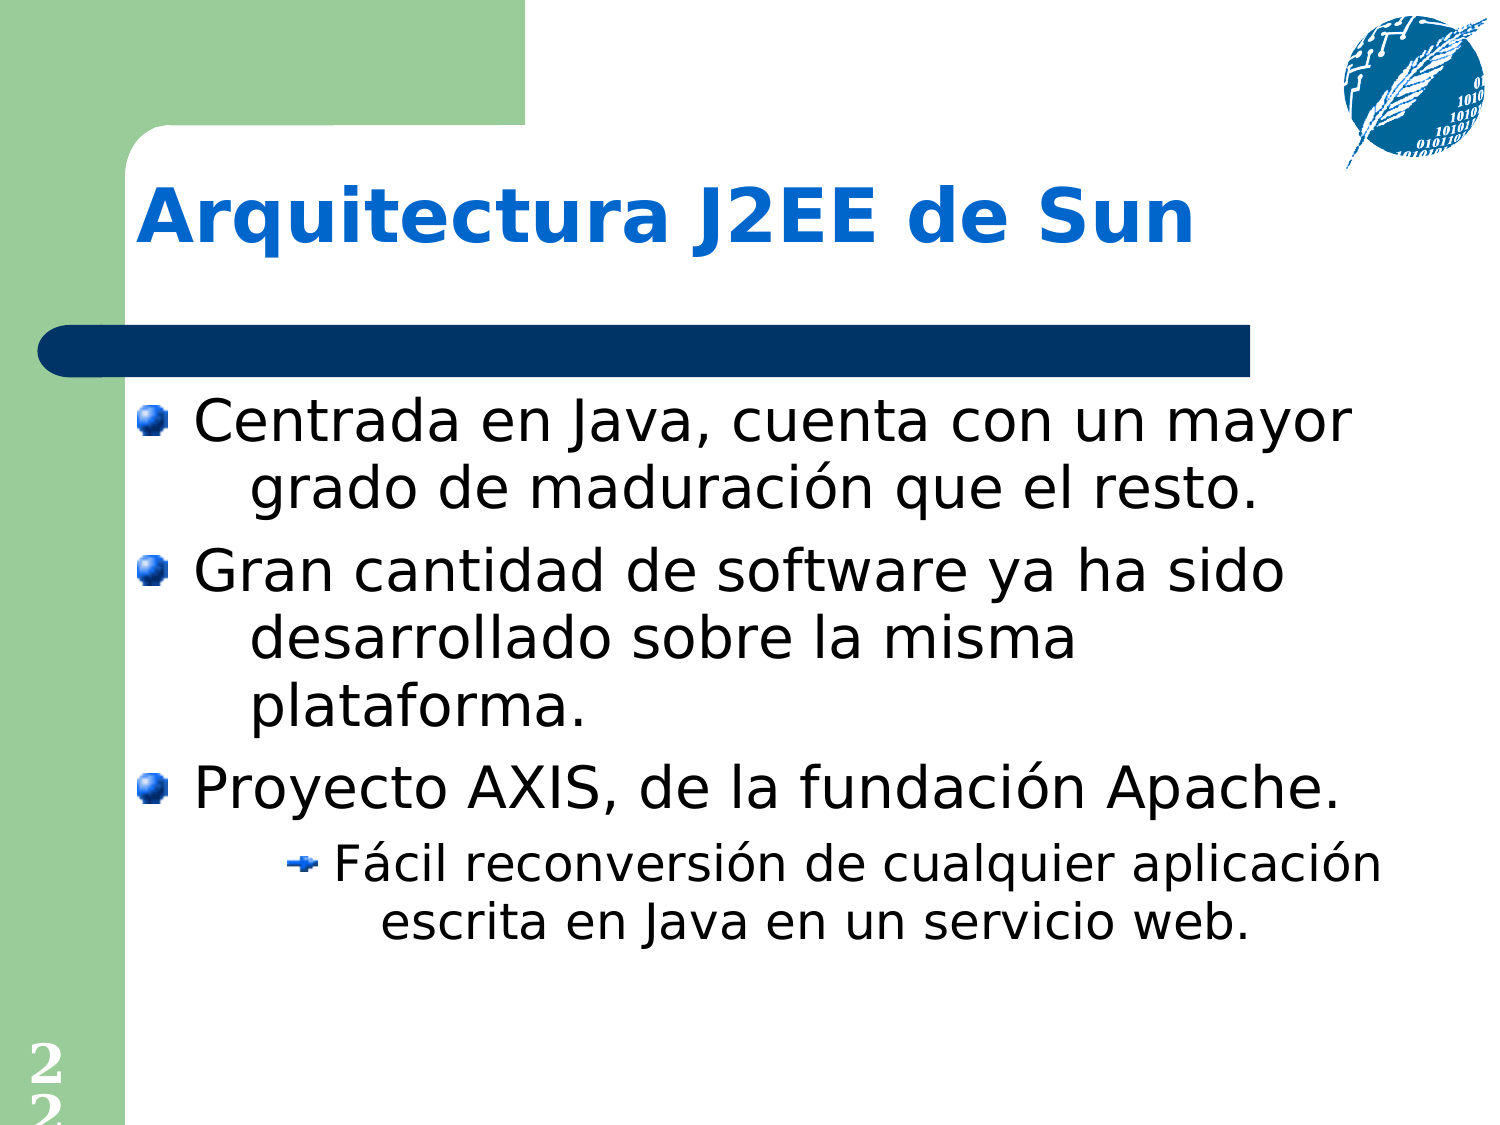

# Arquitectura J2EE de Sun
Centrada en Java, cuenta con un mayor grado de maduración que el resto.
Gran cantidad de software ya ha sido desarrollado sobre la misma plataforma.
Proyecto AXIS, de la fundación Apache.
Fácil reconversión de cualquier aplicación escrita en Java en un servicio web.
22